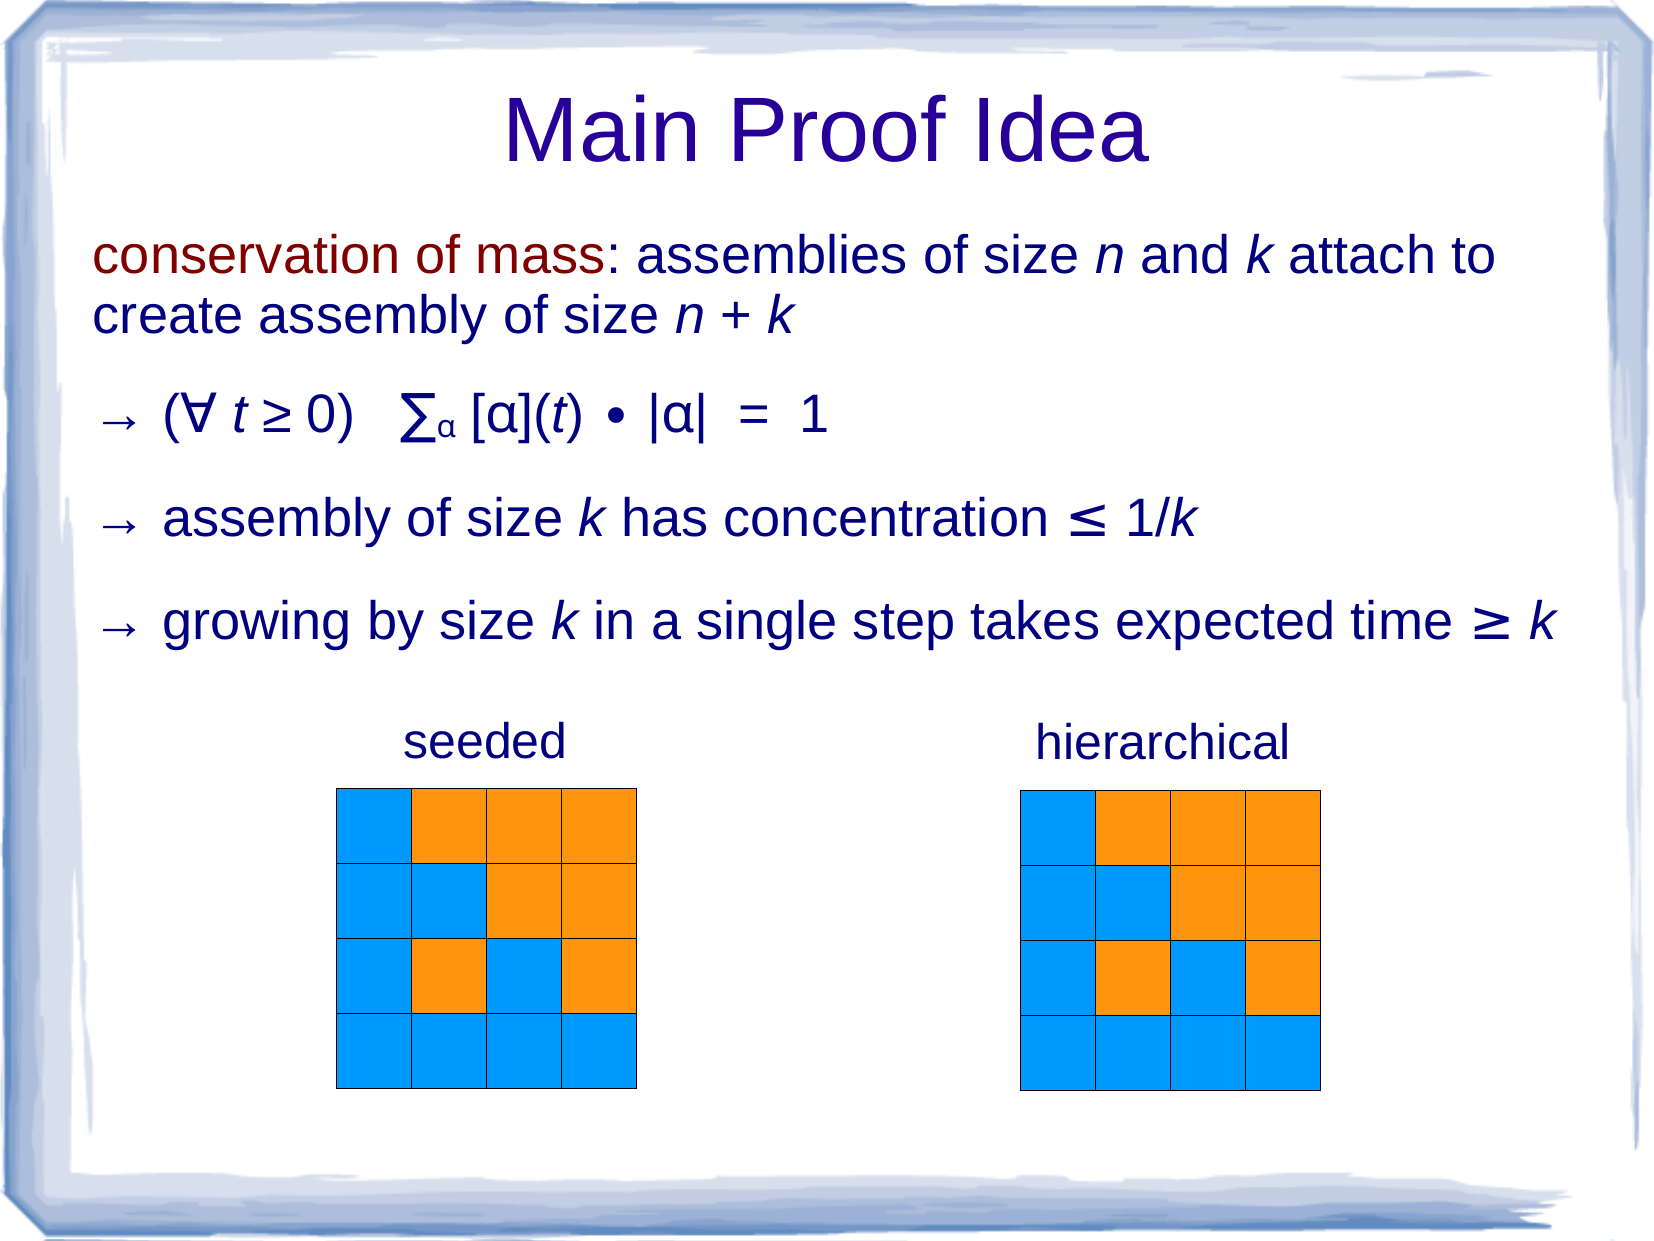

# Main Proof Idea
conservation of mass: assemblies of size n and k attach to create assembly of size n + k
→ (∀ t ≥ 0) ∑α [α](t) ∙ |α| = 1
→ assembly of size k has concentration ≤ 1/k
→ growing by size k in a single step takes expected time ≥ k
seeded
hierarchical